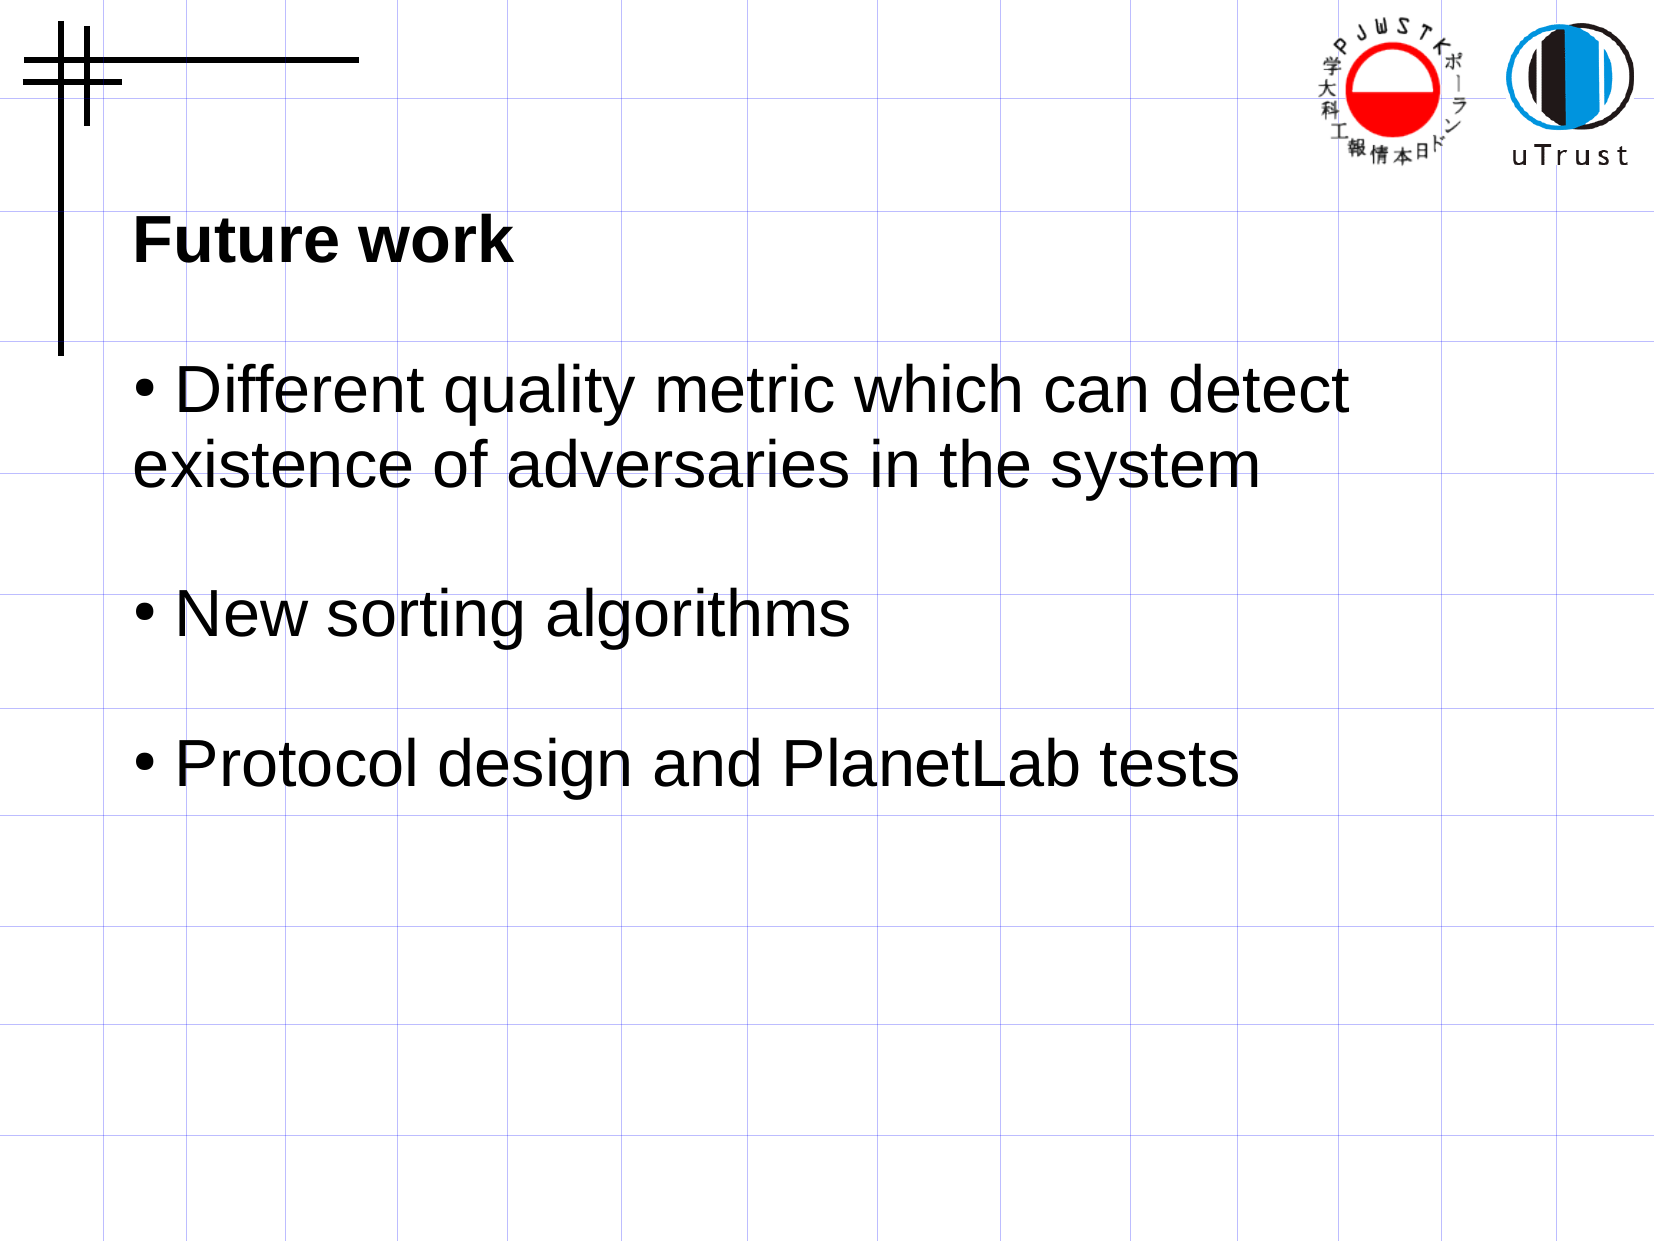

Future work
 Different quality metric which can detect existence of adversaries in the system
 New sorting algorithms
 Protocol design and PlanetLab tests